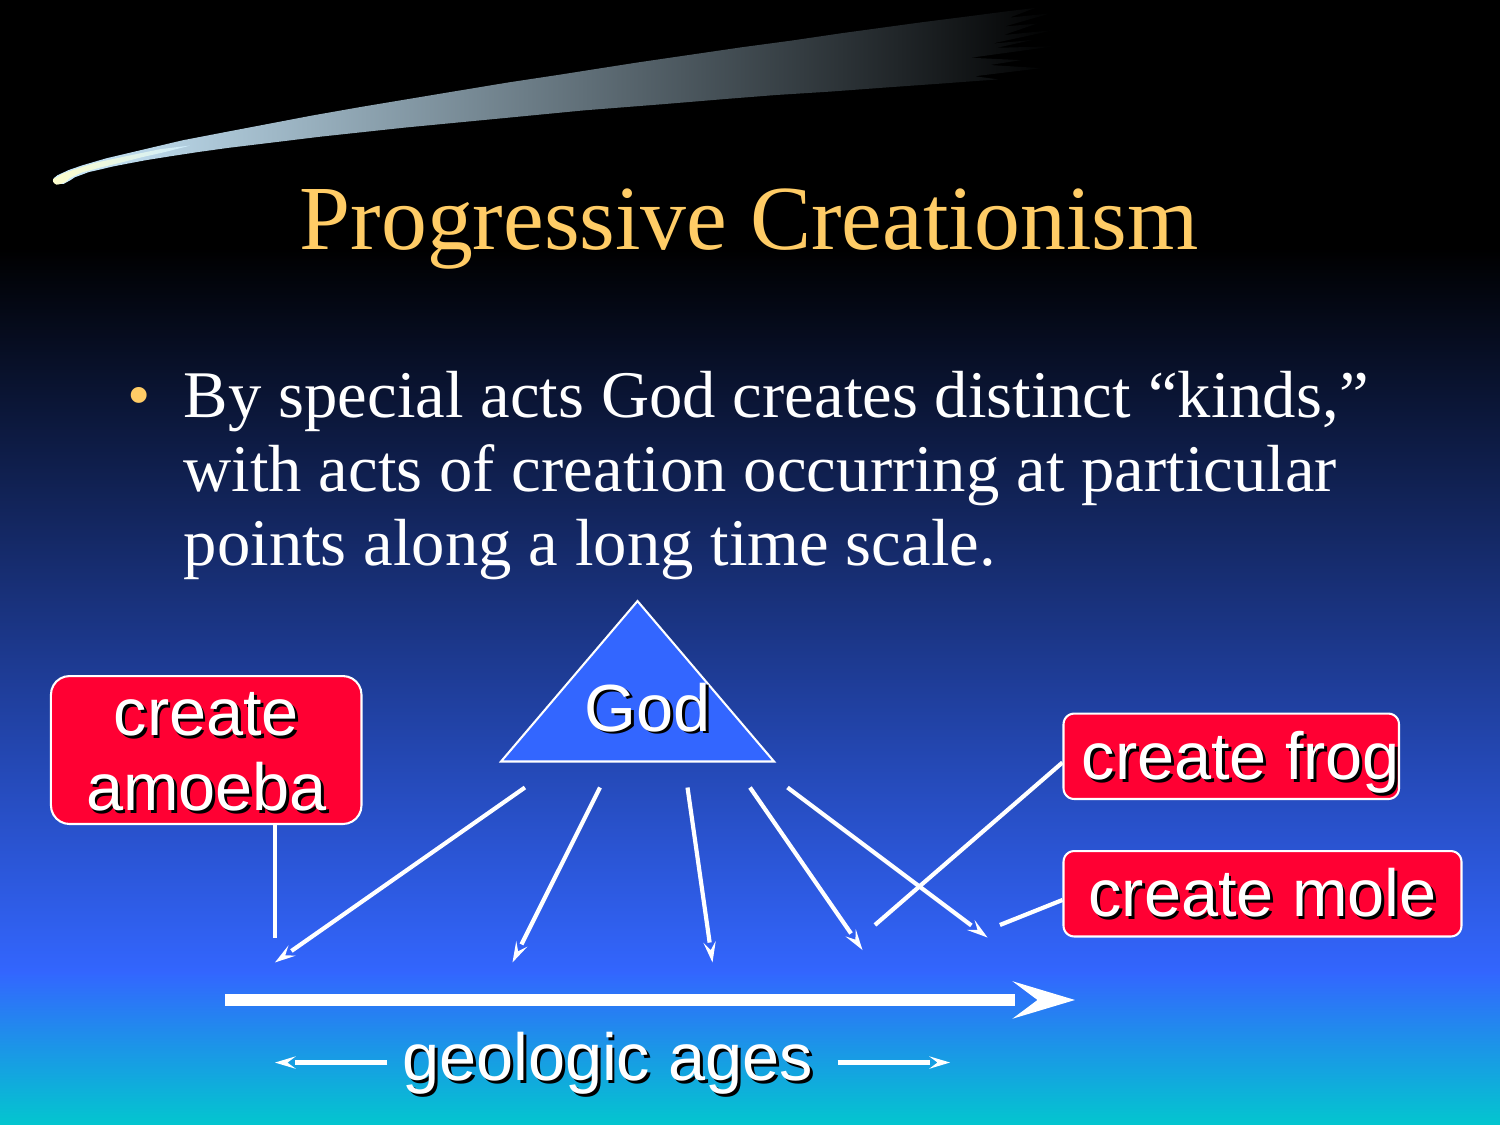

# Progressive Creationism
By special acts God creates distinct “kinds,” with acts of creation occurring at particular points along a long time scale.
God
create
amoeba
create frog
create mole
geologic ages